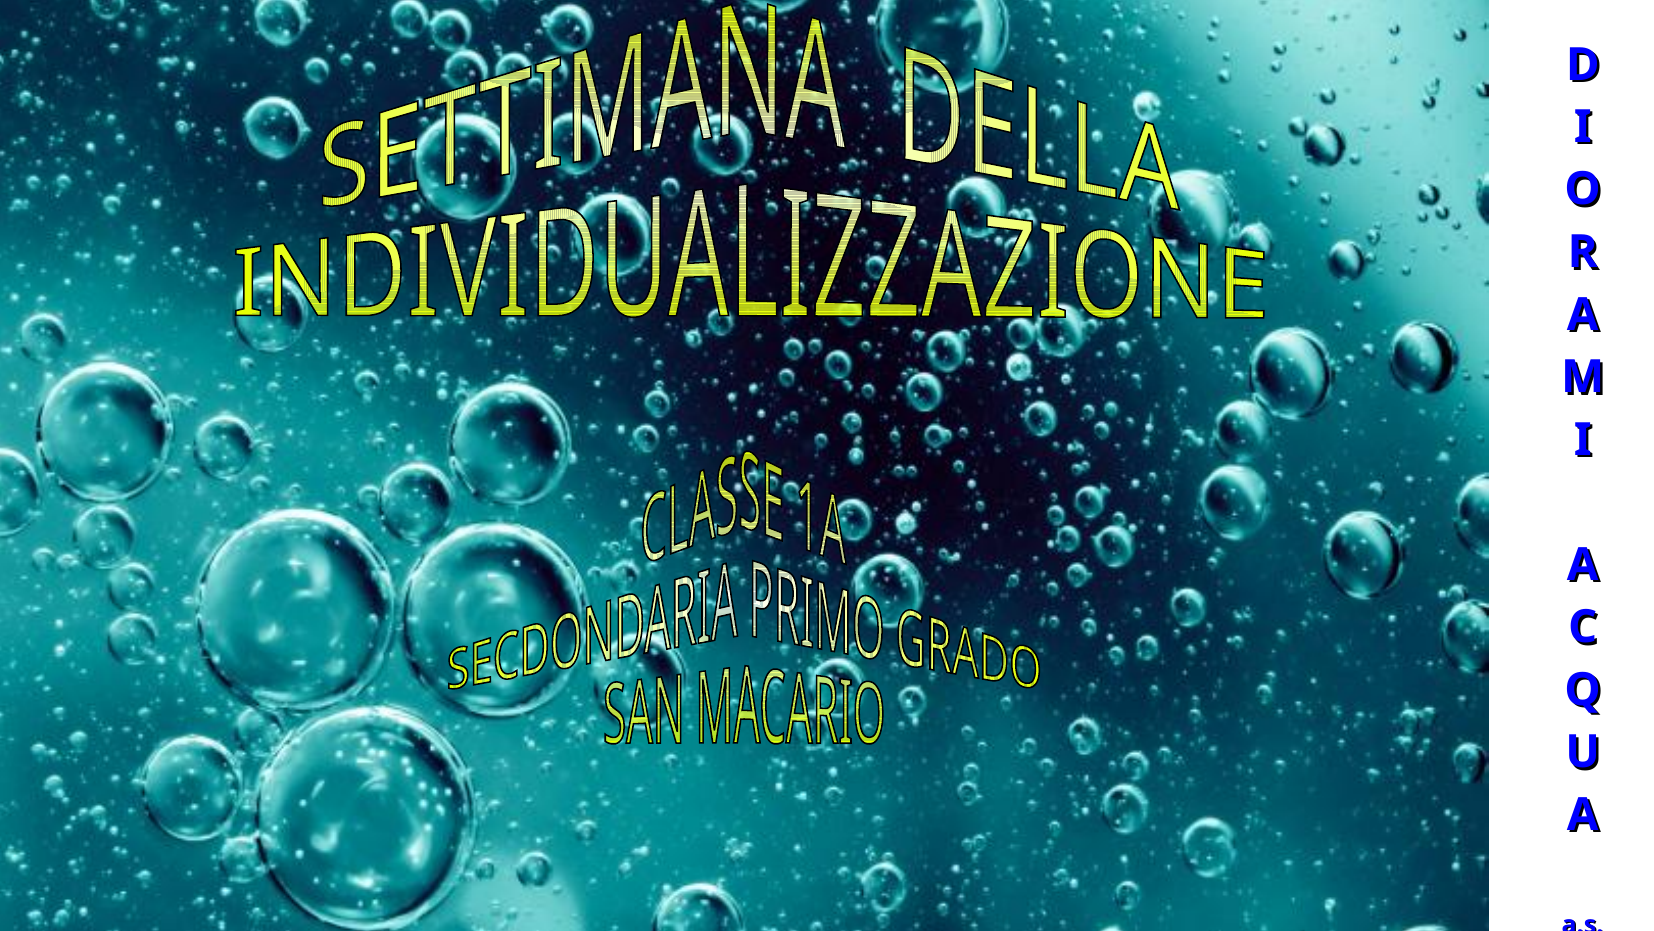

SETTIMANA DELLA
INDIVIDUALIZZAZIONE
D
I
O
R
A
M
I
A
C
Q
U
A
a.s.
18-19
CLASSE 1A
SECDONDARIA PRIMO GRADO
SAN MACARIO